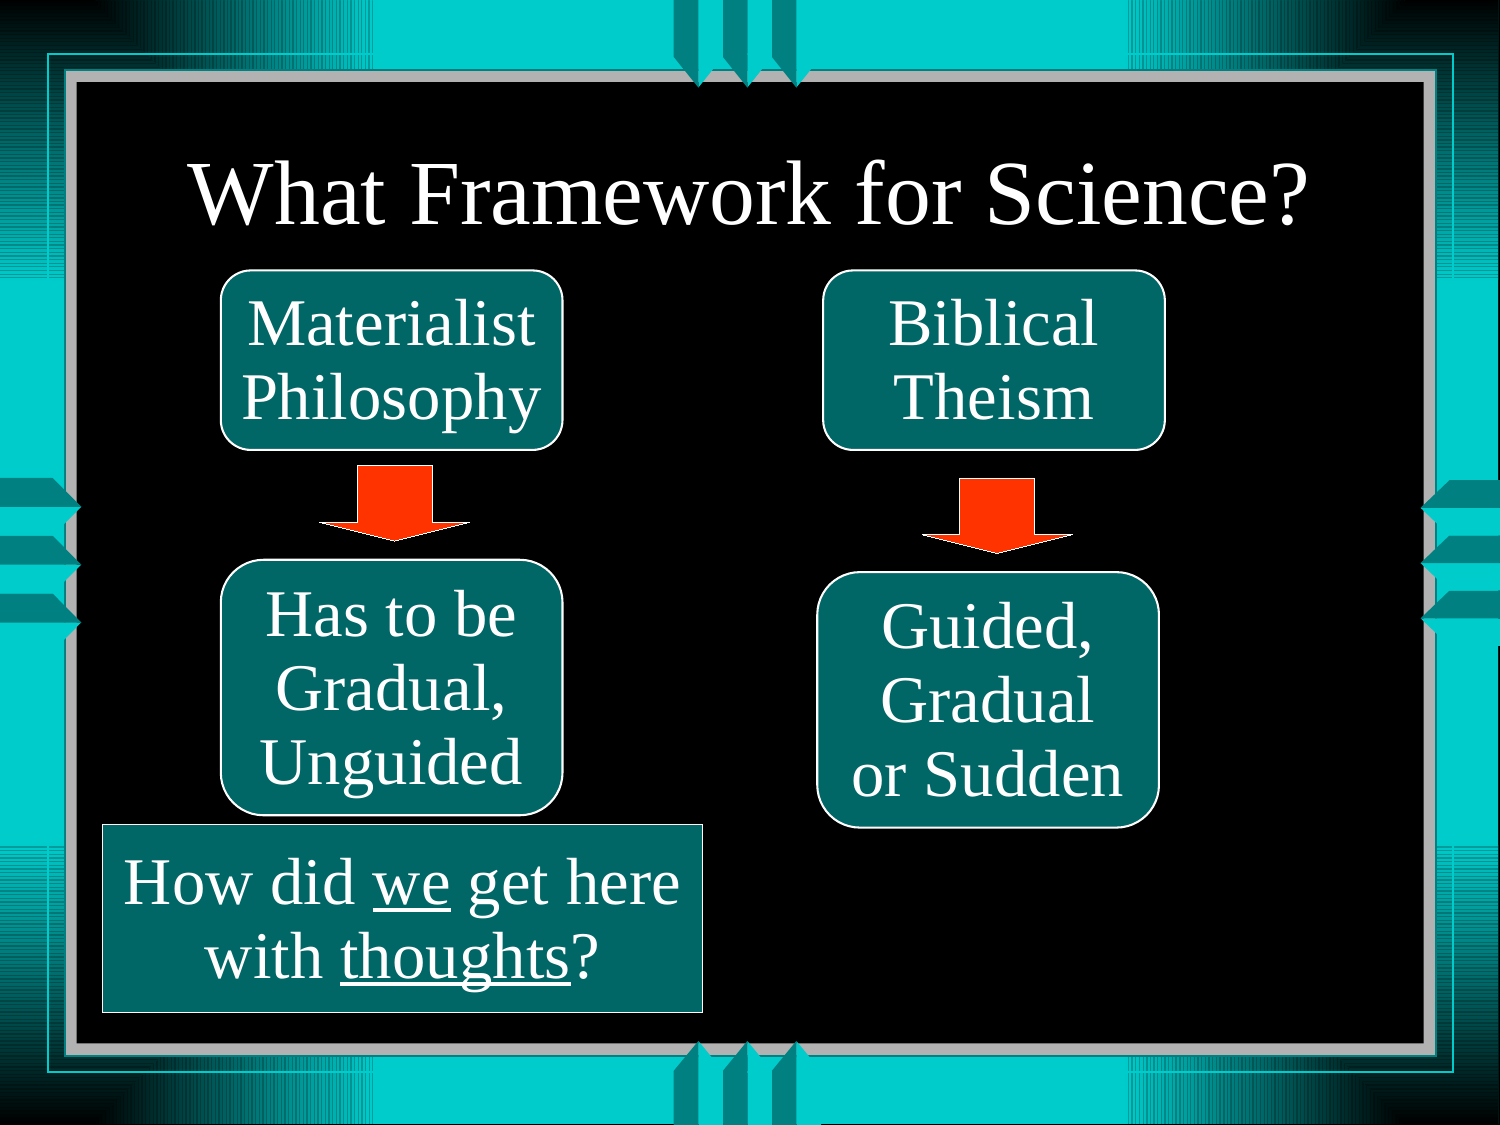

# What Framework for Science?
Materialist
Philosophy
Biblical
Theism
Has to be
Gradual,
Unguided
Guided,
Gradual
or Sudden
How did we get here
with thoughts?